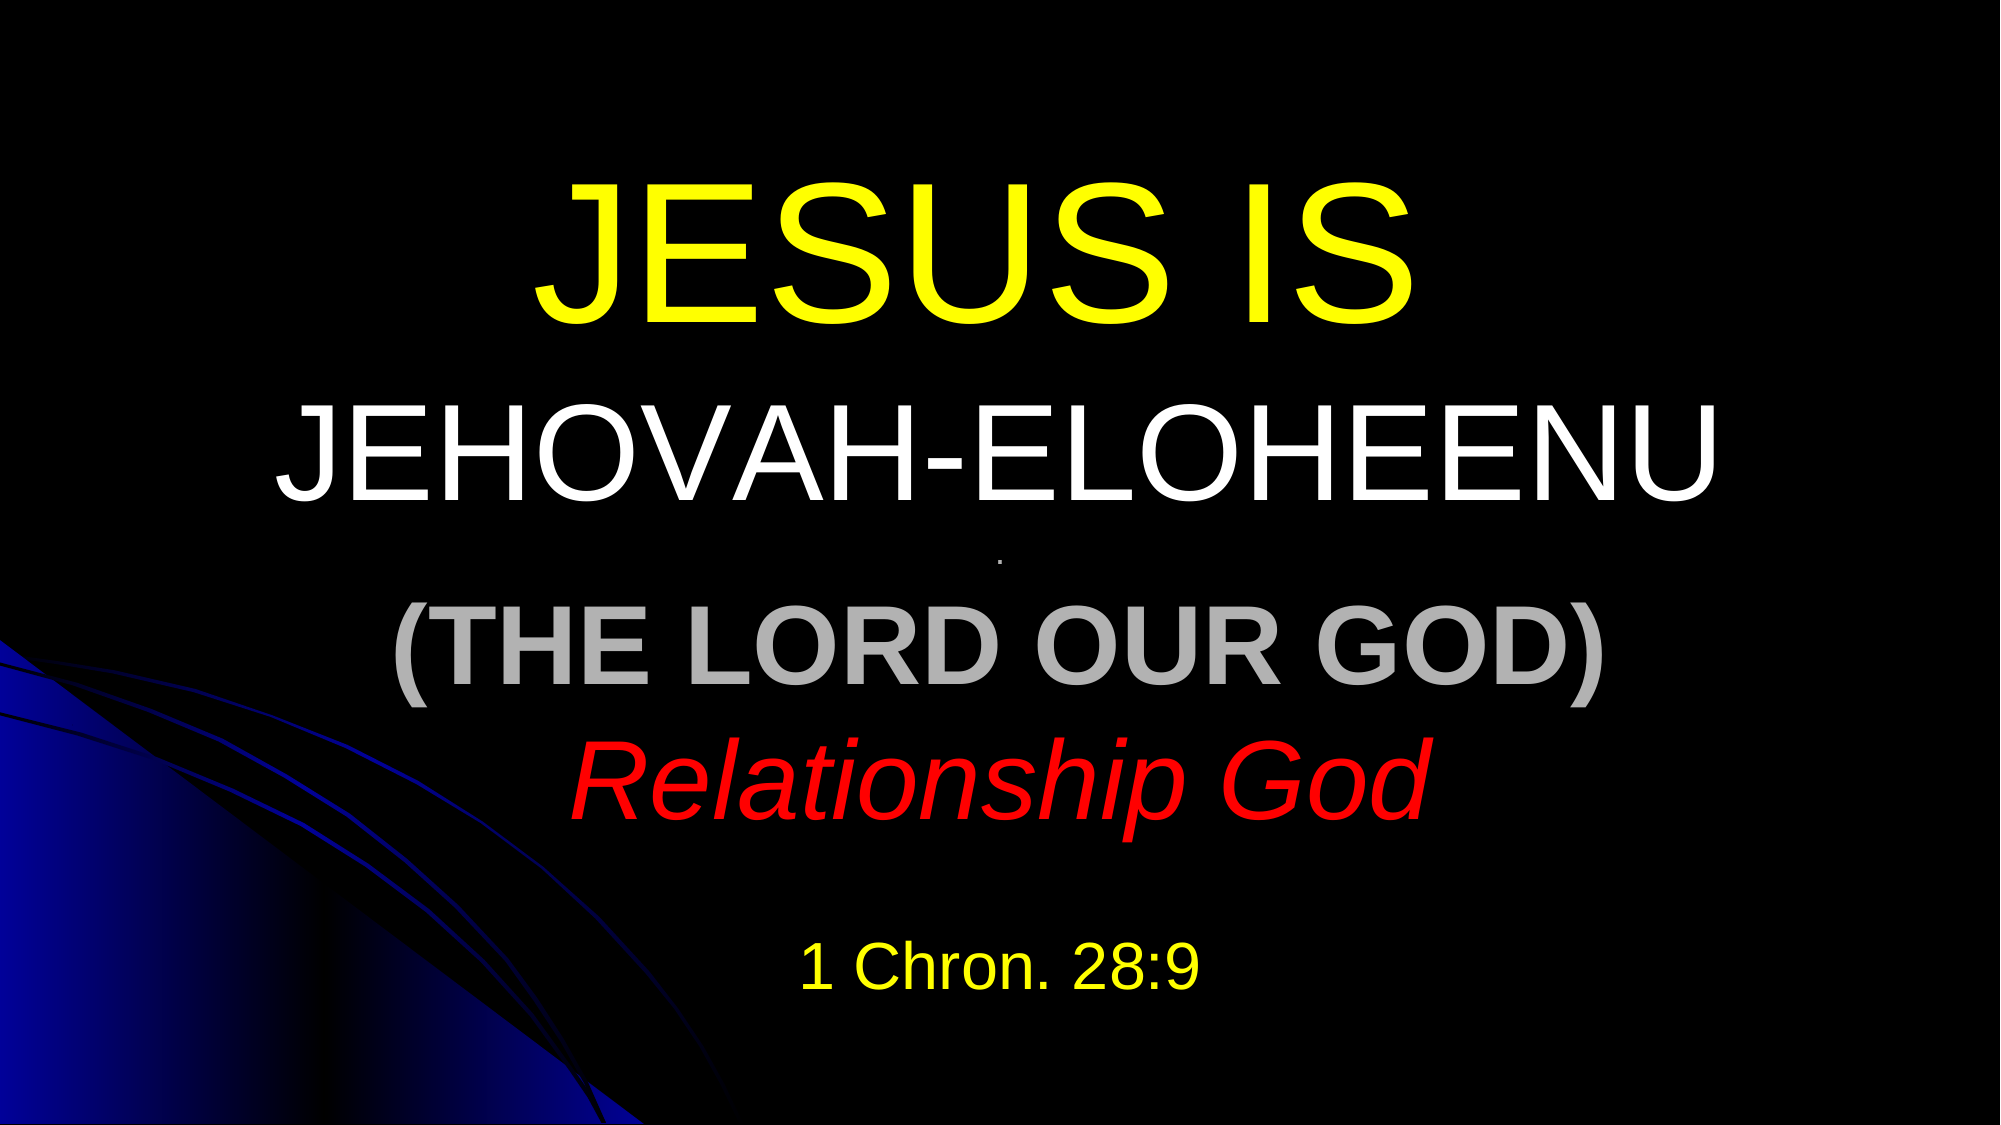

# JESUS IS JEHOVAH-ELOHEENU . (THE LORD OUR GOD) Relationship God 1 Chron. 28:9